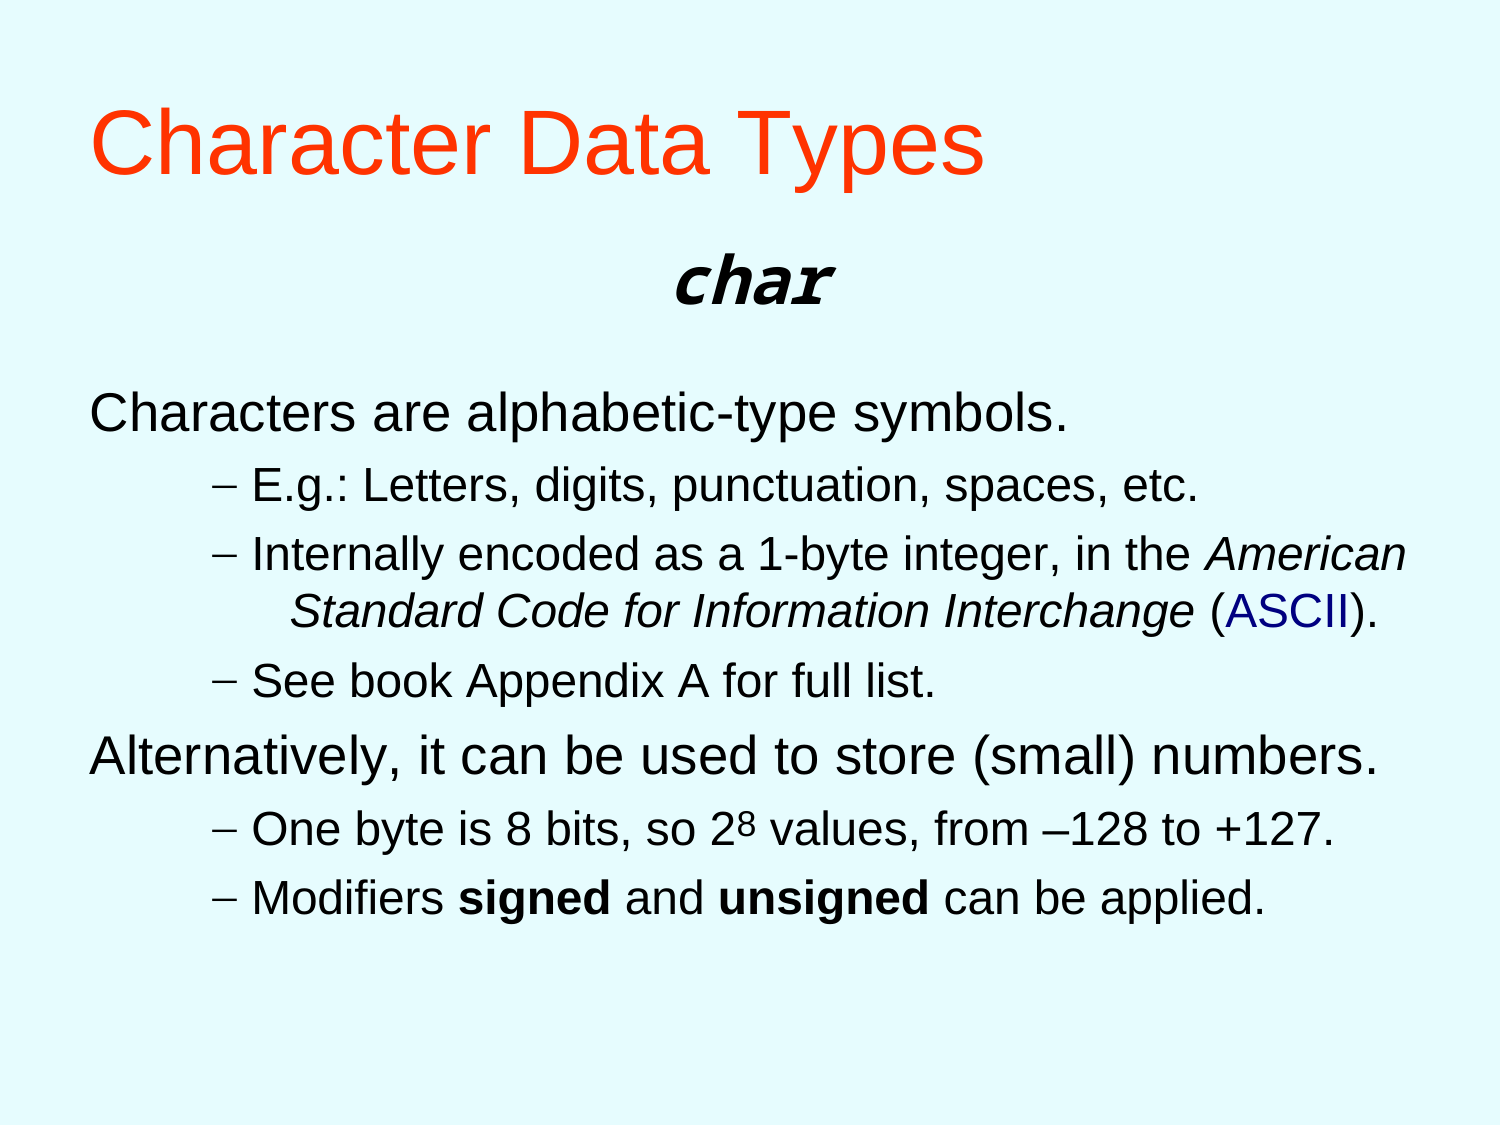

# Character Data Types
char
Characters are alphabetic-type symbols.
E.g.: Letters, digits, punctuation, spaces, etc.
Internally encoded as a 1-byte integer, in the American Standard Code for Information Interchange (ASCII).
See book Appendix A for full list.
Alternatively, it can be used to store (small) numbers.
One byte is 8 bits, so 28 values, from –128 to +127.
Modifiers signed and unsigned can be applied.